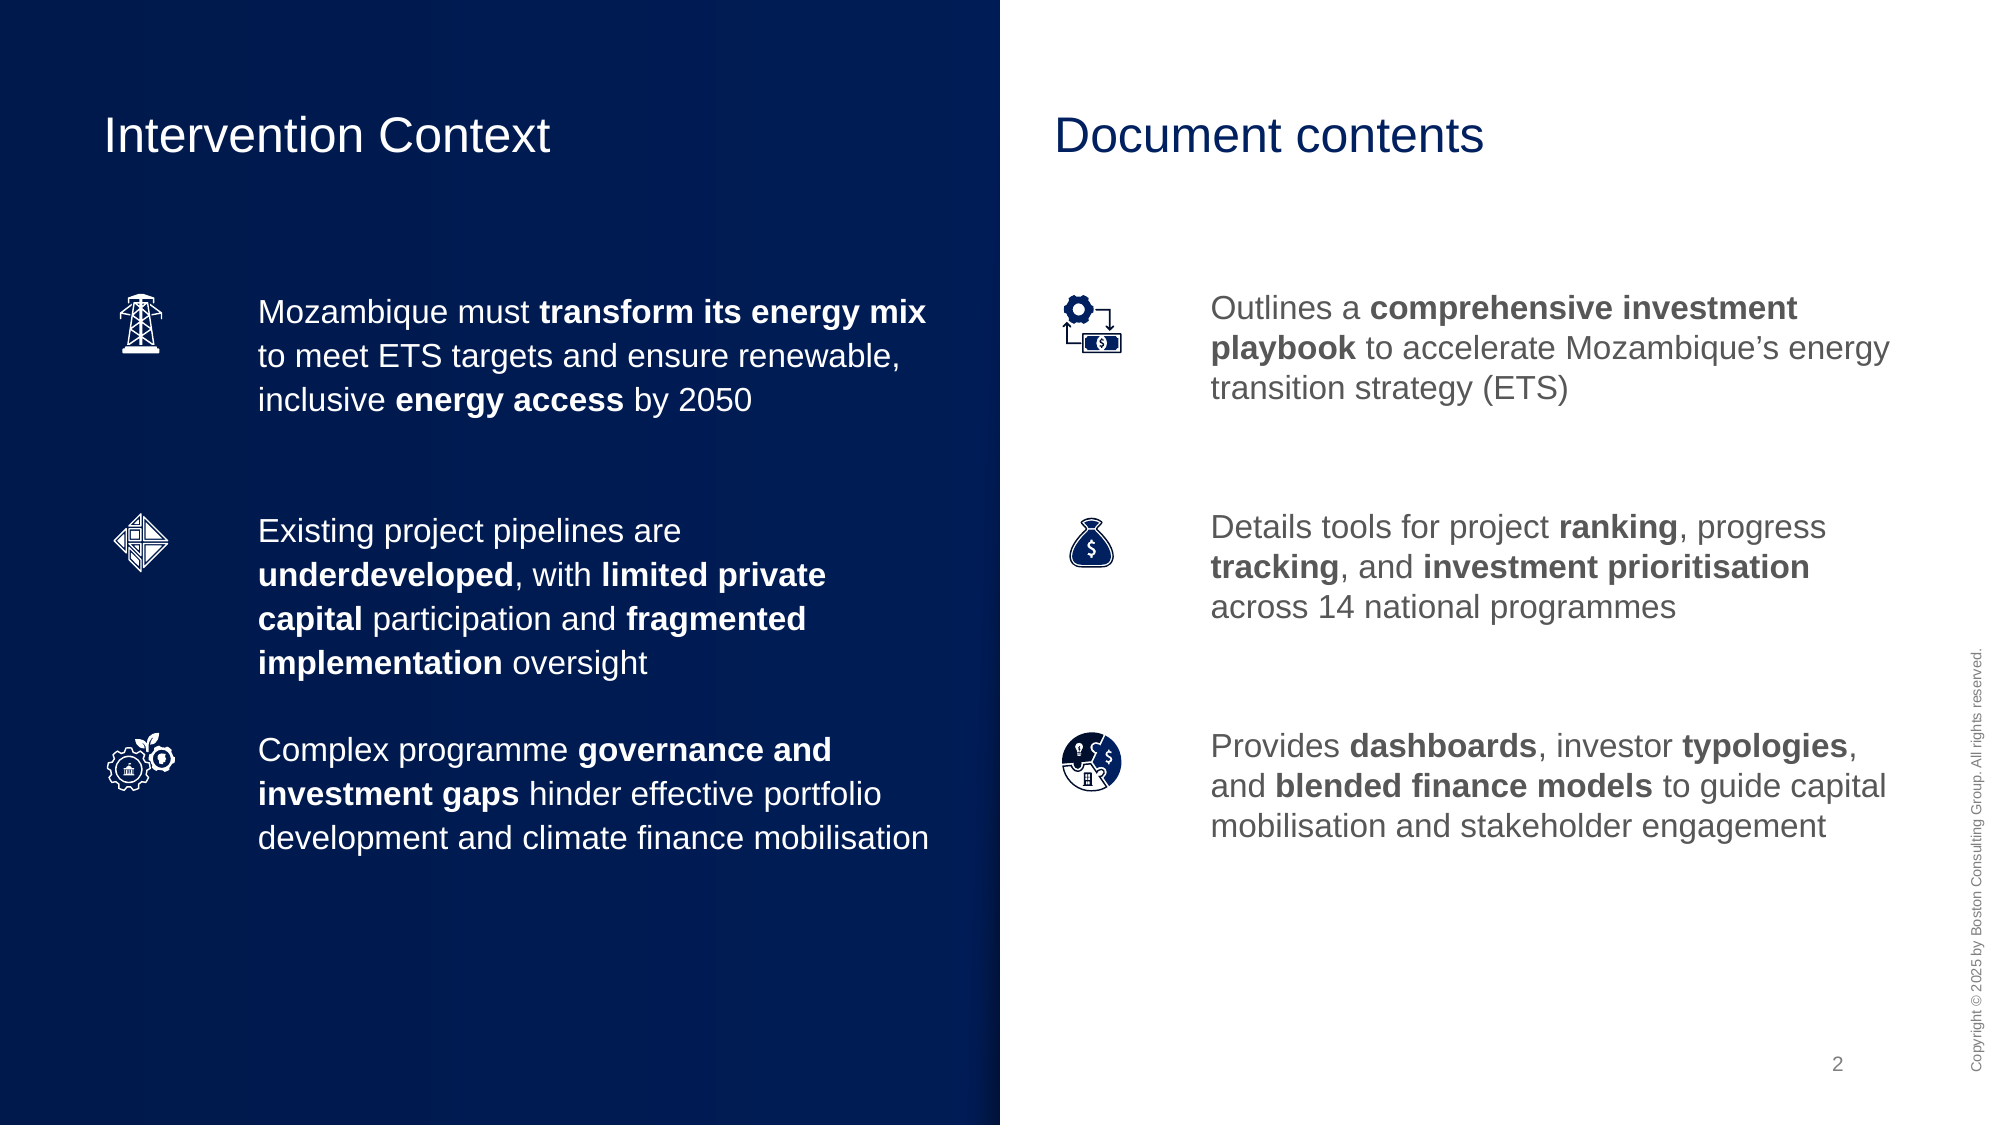

Intervention Context
Document contents
Mozambique must transform its energy mix to meet ETS targets and ensure renewable, inclusive energy access by 2050
Outlines a comprehensive investment playbook to accelerate Mozambique’s energy transition strategy (ETS)
Existing project pipelines are underdeveloped, with limited private capital participation and fragmented implementation oversight
Details tools for project ranking, progress tracking, and investment prioritisation across 14 national programmes
Complex programme governance and investment gaps hinder effective portfolio development and climate finance mobilisation
Provides dashboards, investor typologies, and blended finance models to guide capital mobilisation and stakeholder engagement